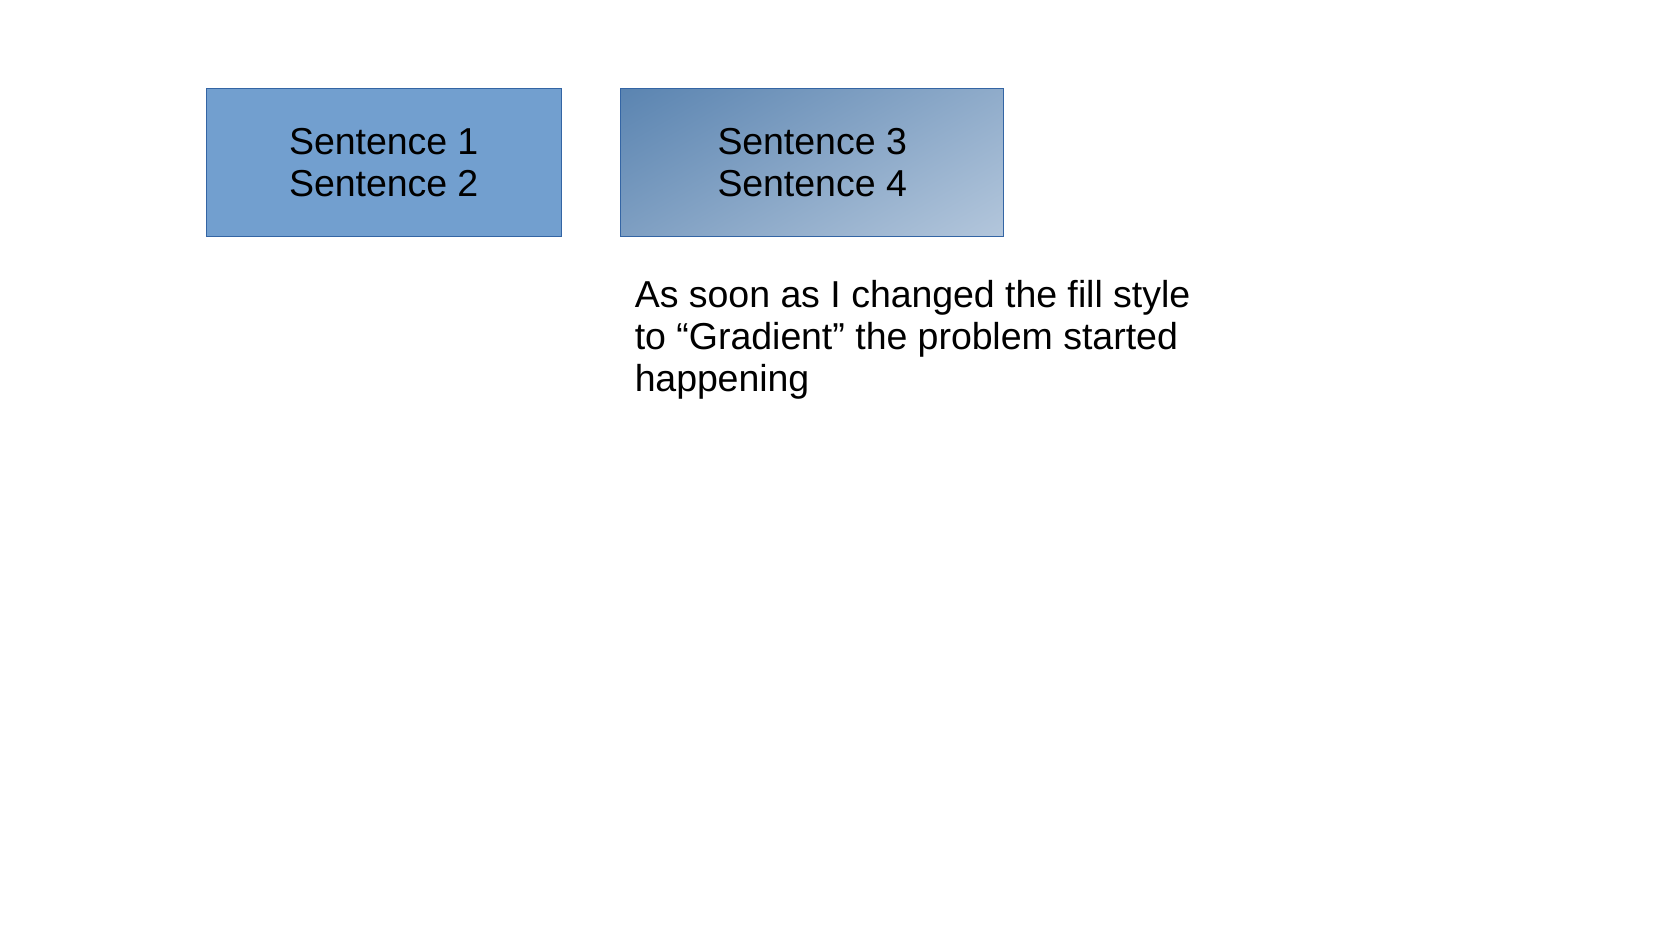

Sentence 1
Sentence 2
Sentence 3
Sentence 4
As soon as I changed the fill style to “Gradient” the problem started happening